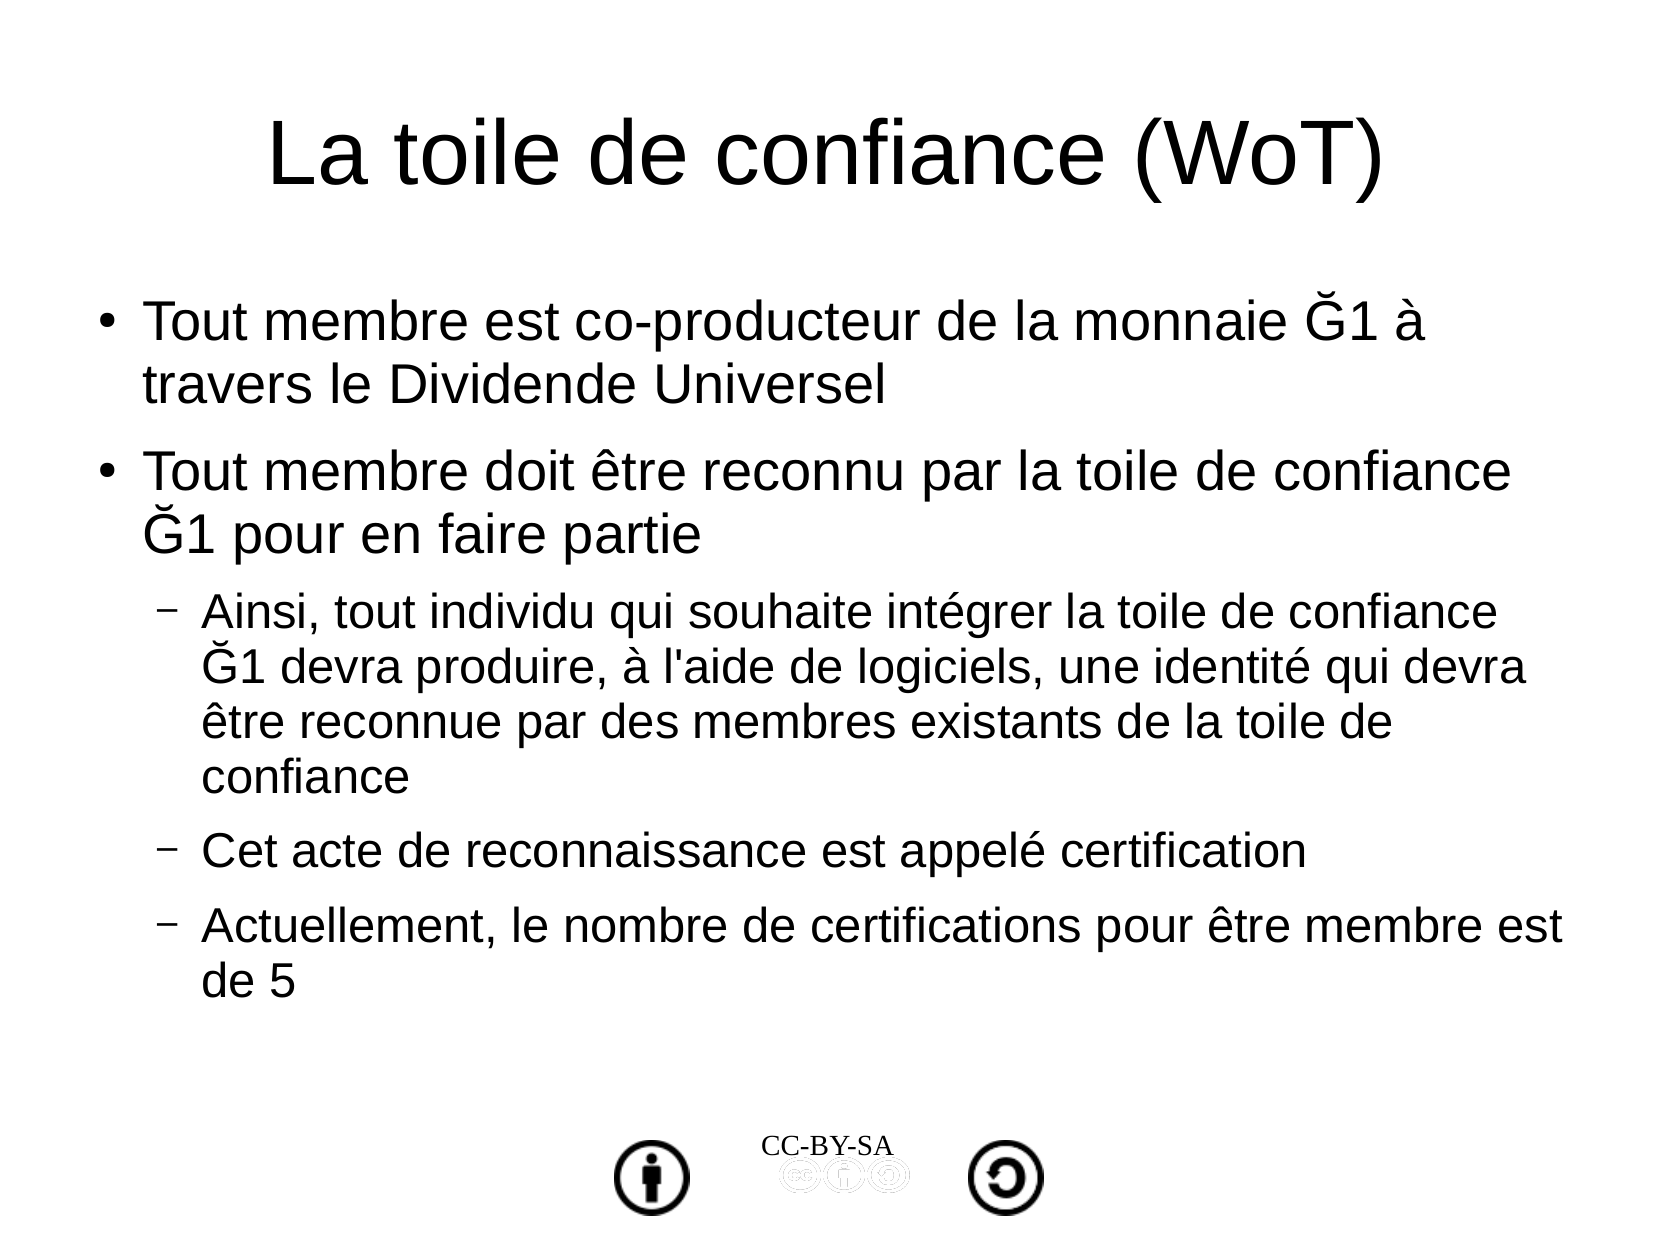

# La toile de confiance (WoT)
Tout membre est co-producteur de la monnaie Ğ1 à travers le Dividende Universel
Tout membre doit être reconnu par la toile de confiance Ğ1 pour en faire partie
Ainsi, tout individu qui souhaite intégrer la toile de confiance Ğ1 devra produire, à l'aide de logiciels, une identité qui devra être reconnue par des membres existants de la toile de confiance
Cet acte de reconnaissance est appelé certification
Actuellement, le nombre de certifications pour être membre est de 5